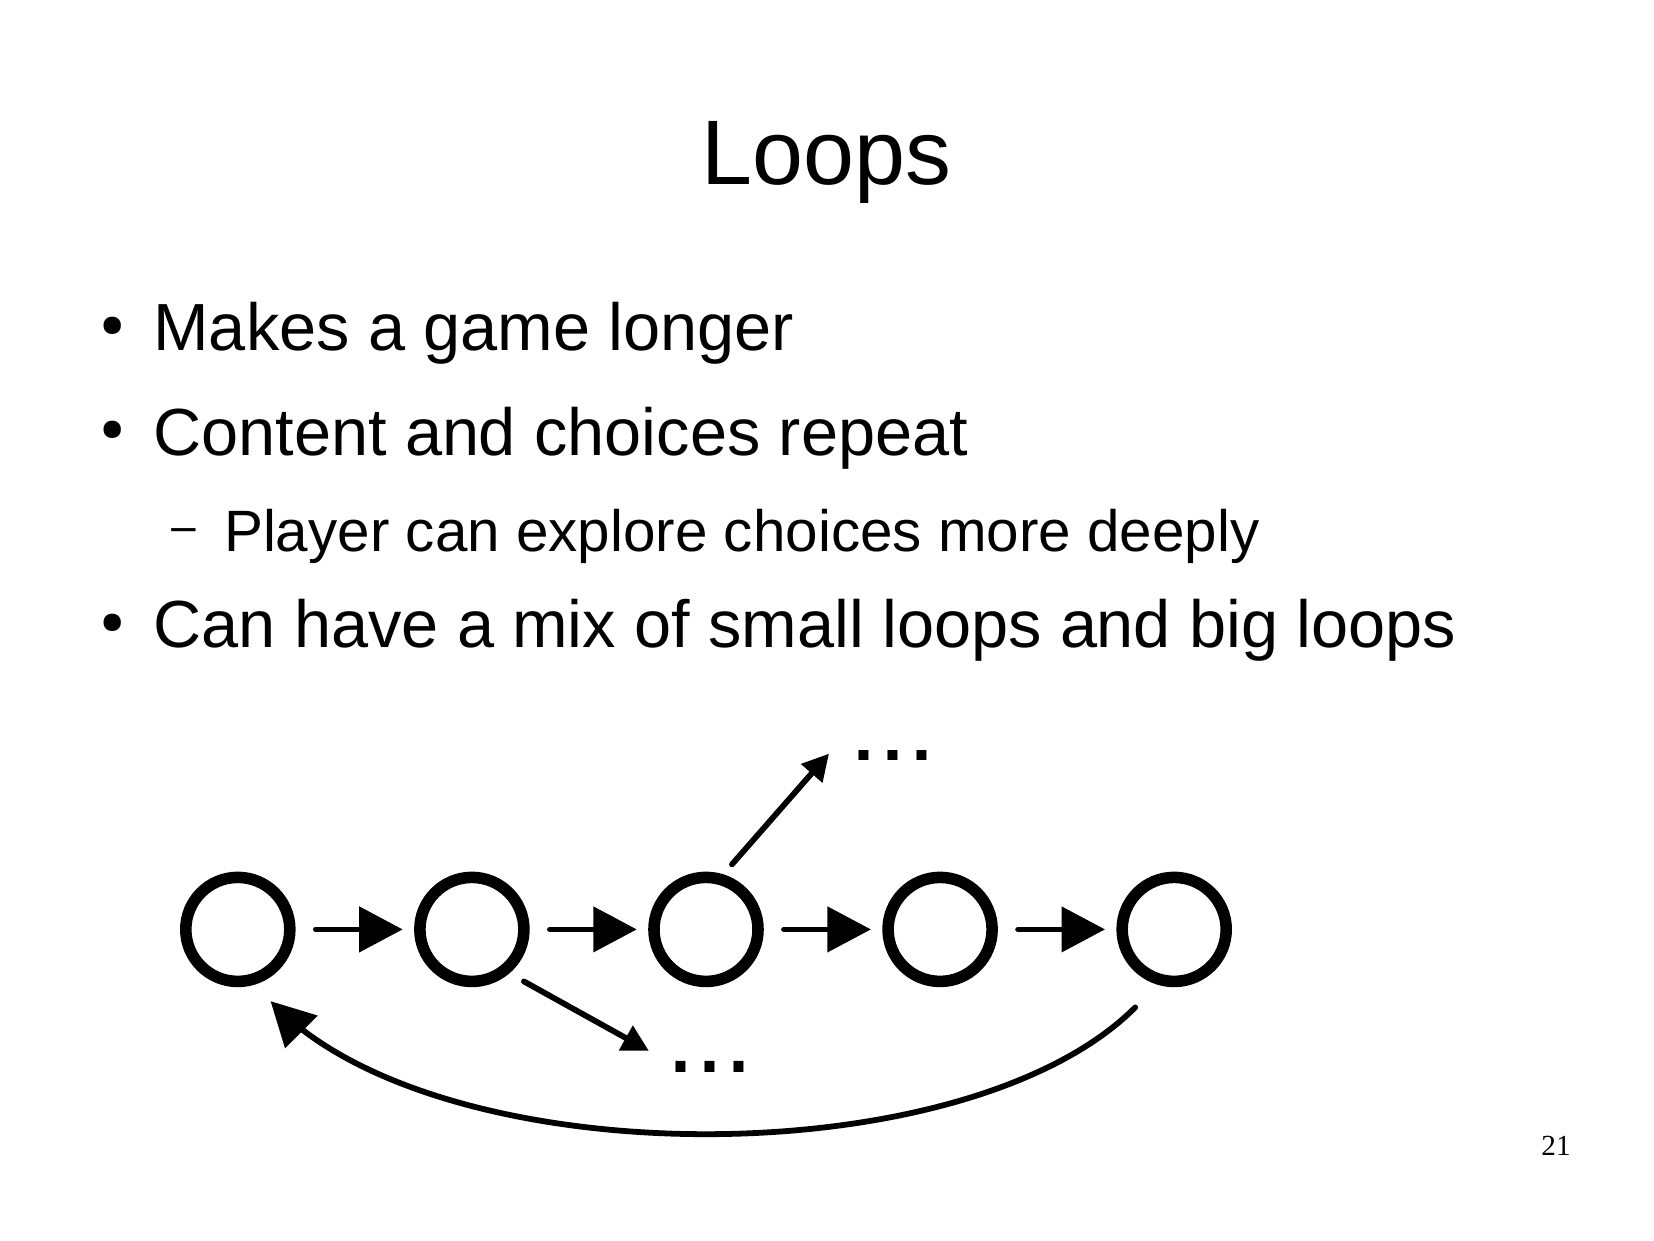

# Loops
Makes a game longer
Content and choices repeat
Player can explore choices more deeply
Can have a mix of small loops and big loops
21